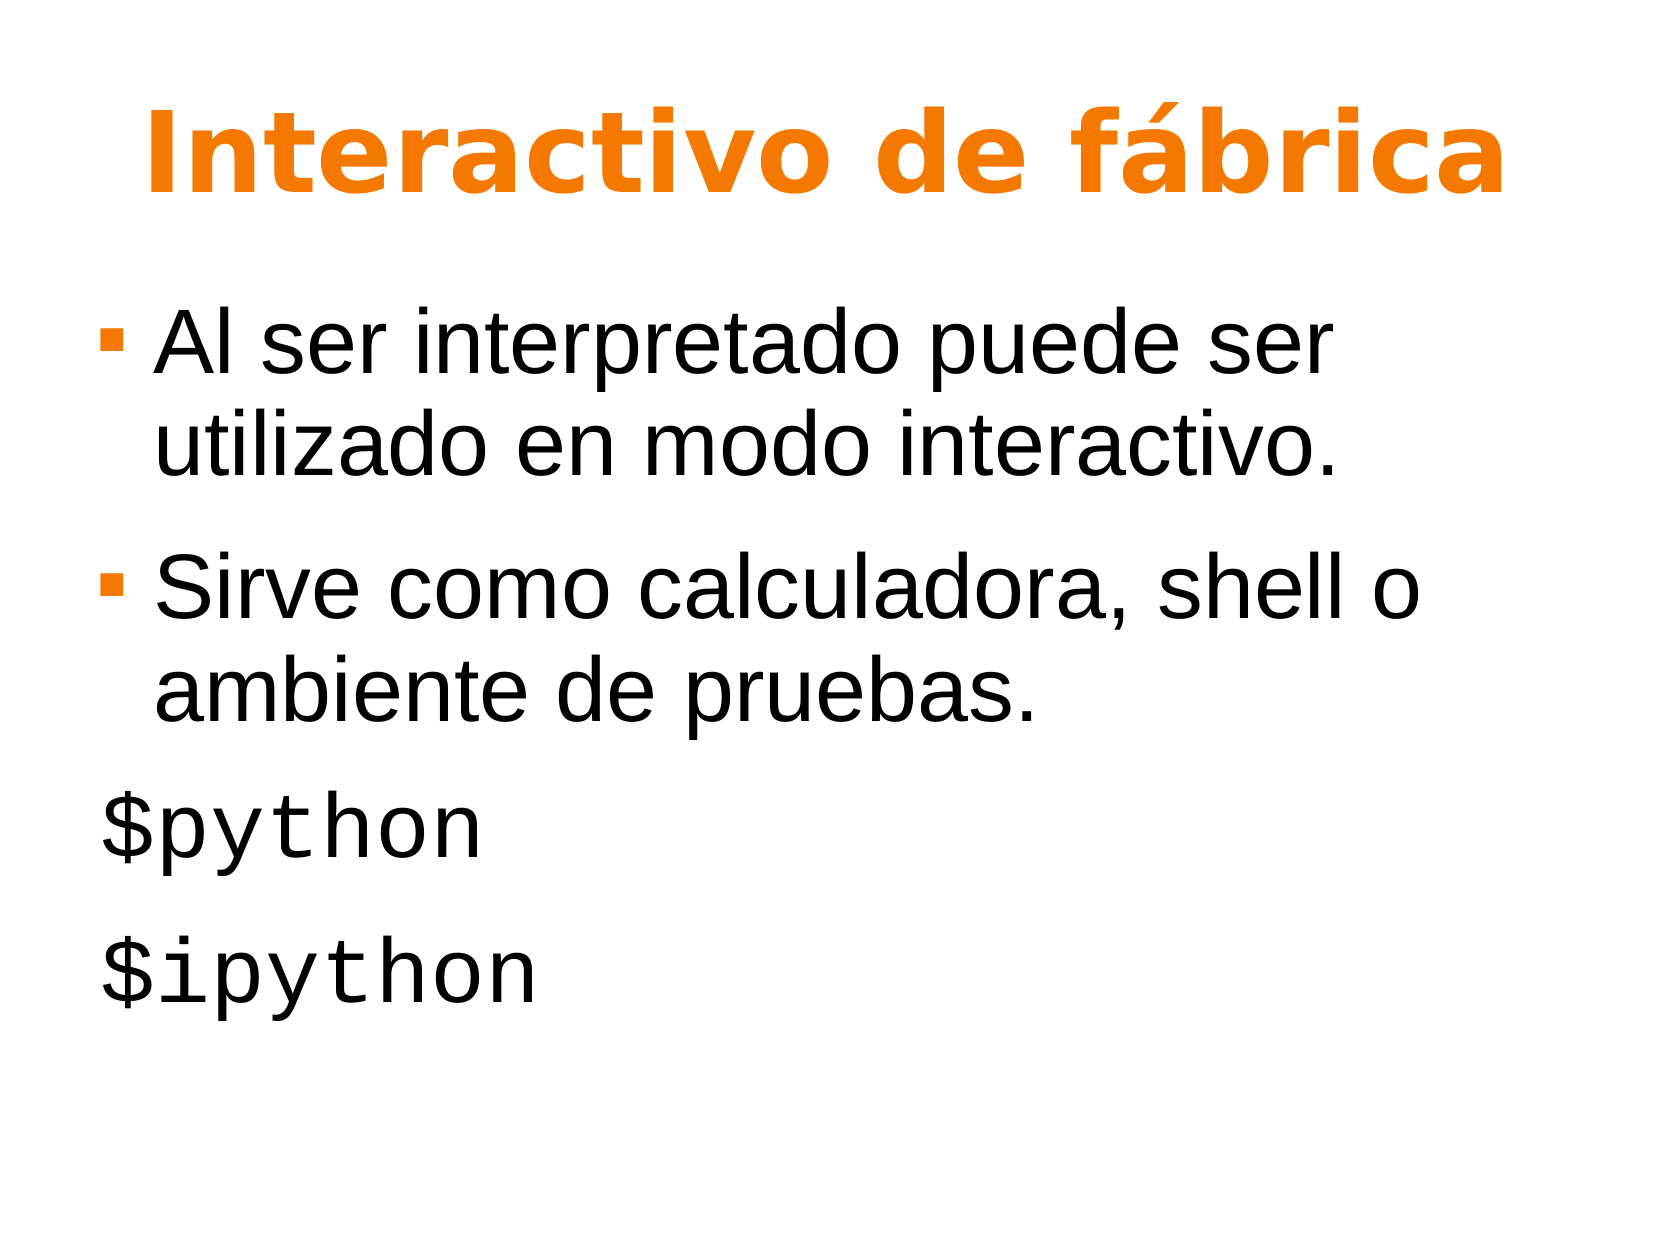

# Interactivo de fábrica
Al ser interpretado puede ser utilizado en modo interactivo.
Sirve como calculadora, shell o ambiente de pruebas.
$python
$ipython